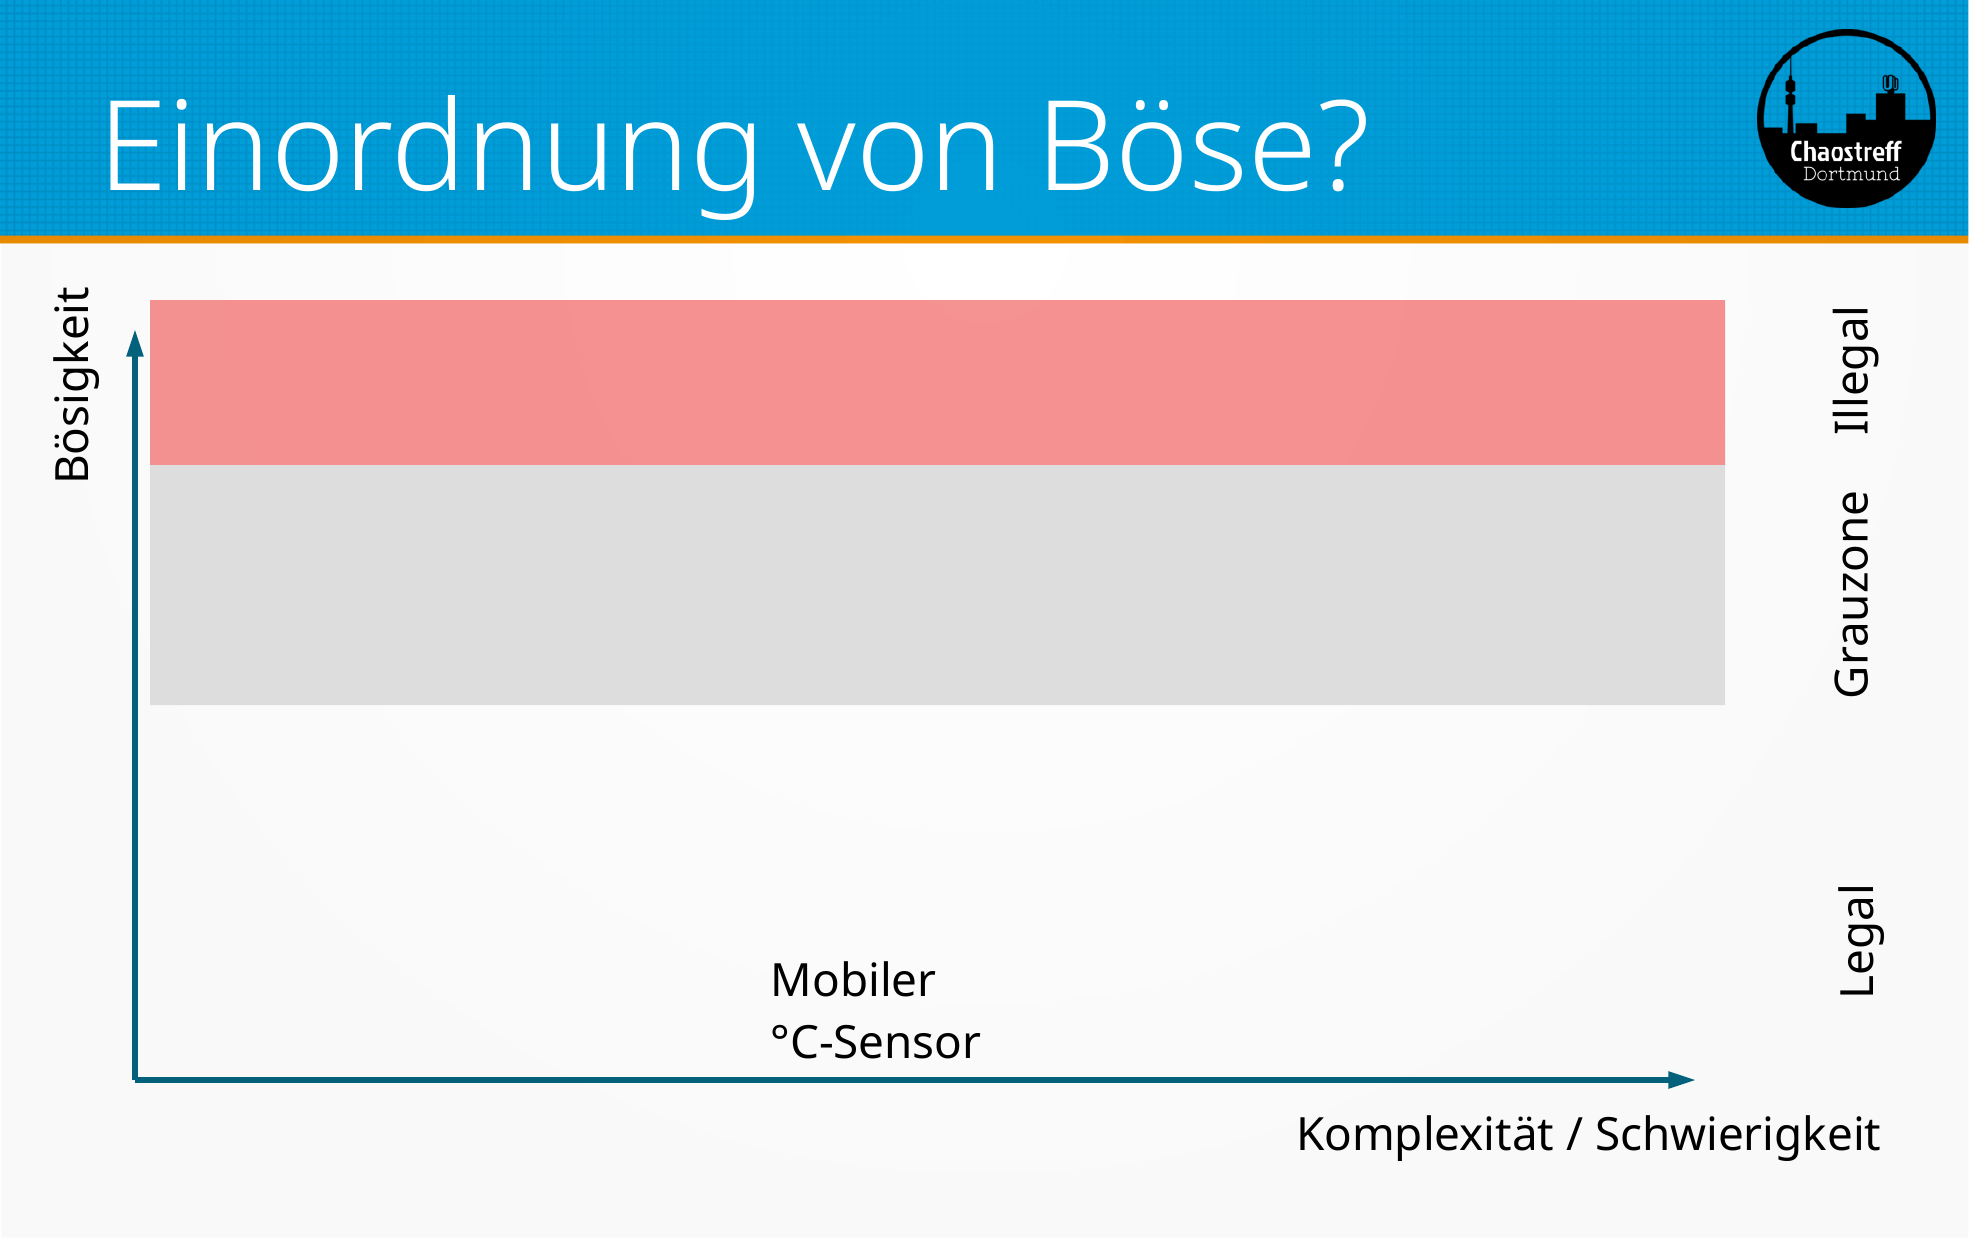

# Einordnung von Böse?
Illegal
Bösigkeit
Grauzone
Legal
Mobiler
°C-Sensor
Komplexität / Schwierigkeit